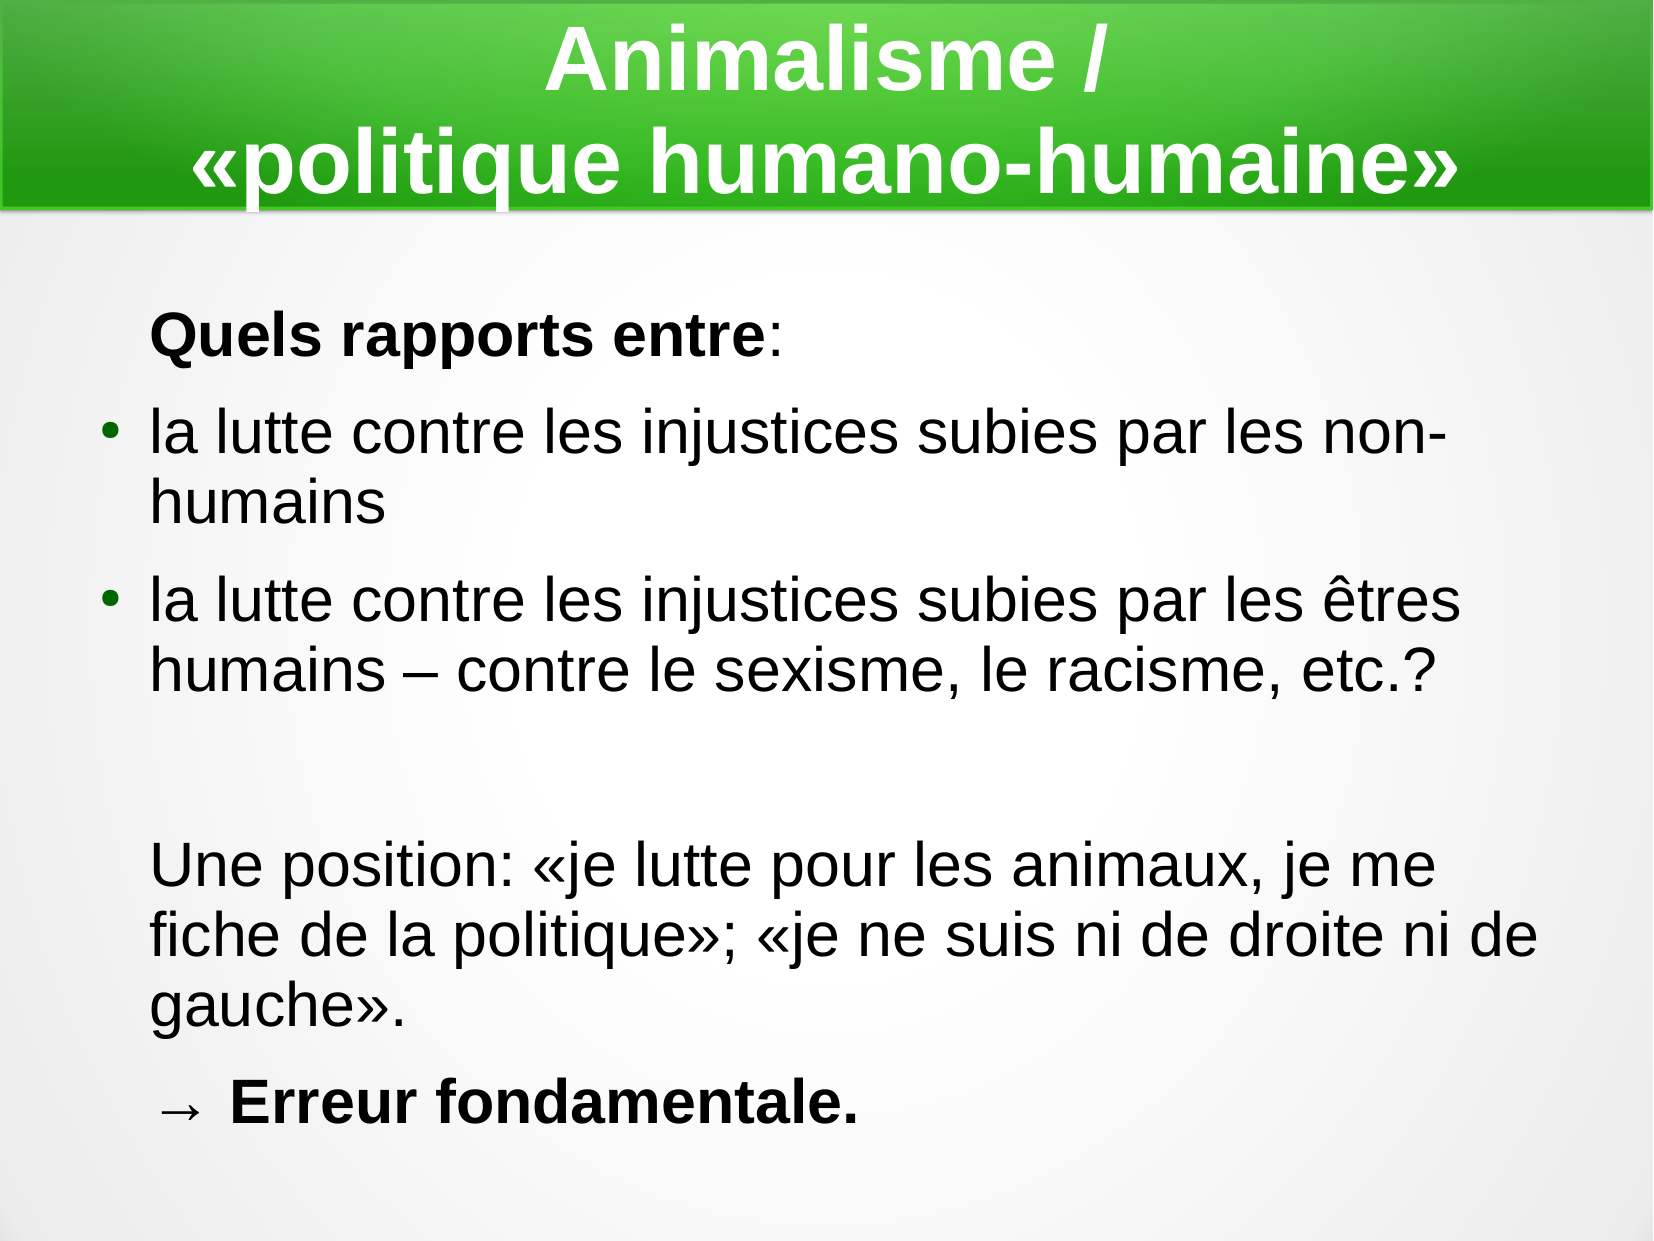

# Animalisme / «politique humano-humaine»
Quels rapports entre:
la lutte contre les injustices subies par les non-humains
la lutte contre les injustices subies par les êtres humains – contre le sexisme, le racisme, etc.?
Une position: «je lutte pour les animaux, je me fiche de la politique»; «je ne suis ni de droite ni de gauche».
→ Erreur fondamentale.